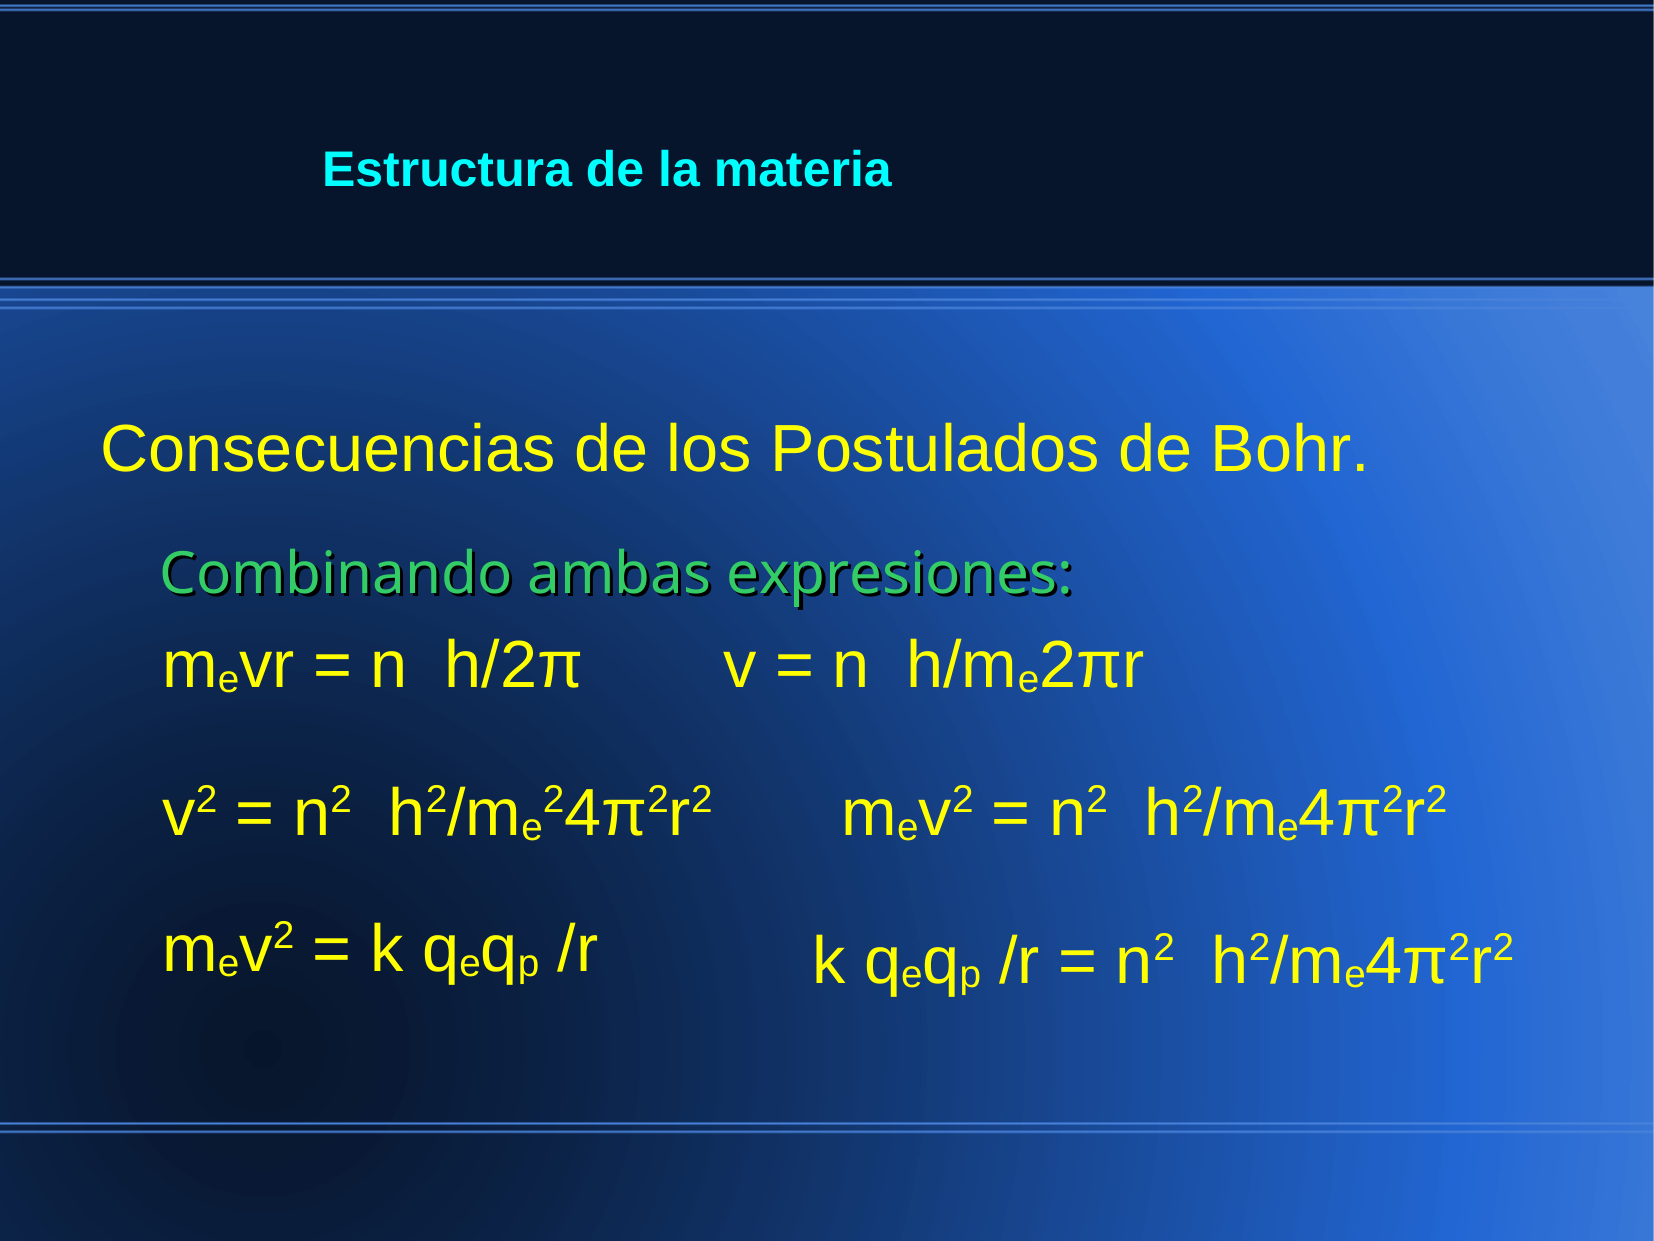

Estructura de la materia
# Consecuencias de los Postulados de Bohr.
Combinando ambas expresiones:
mevr = n h/2π
v = n h/me2πr
v2 = n2 h2/me24π2r2
mev2 = n2 h2/me4π2r2
mev2 = k qeqp /r
k qeqp /r = n2 h2/me4π2r2